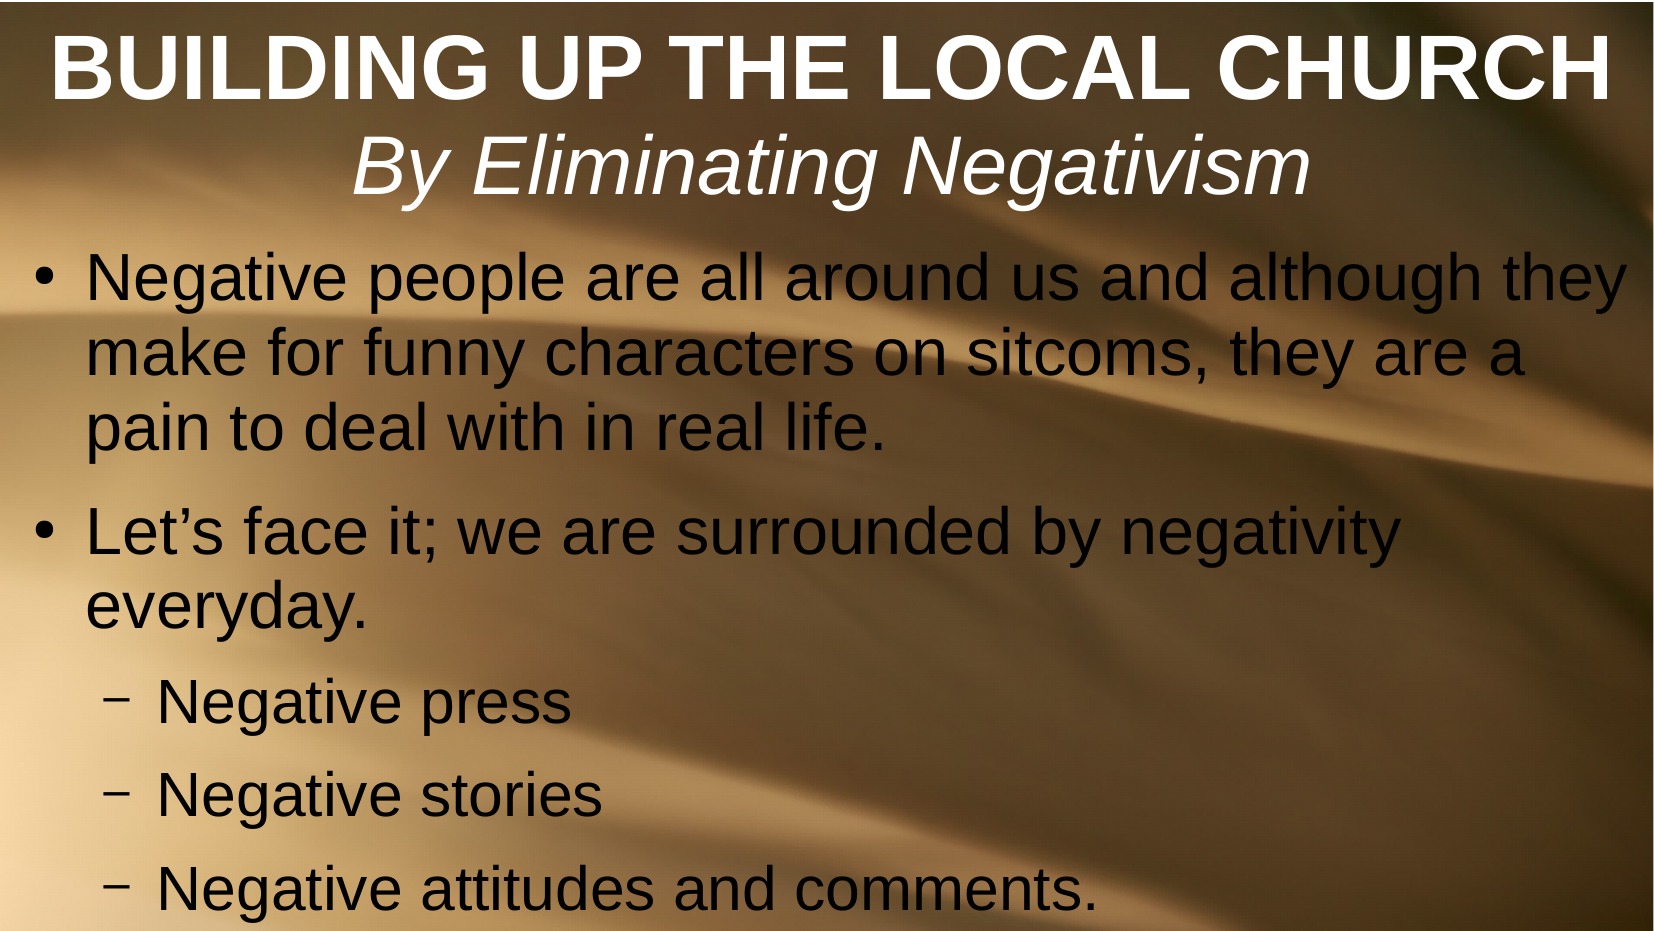

# BUILDING UP THE LOCAL CHURCH By Eliminating Negativism
Negative people are all around us and although they make for funny characters on sitcoms, they are a pain to deal with in real life.
Let’s face it; we are surrounded by negativity everyday.
Negative press
Negative stories
Negative attitudes and comments.